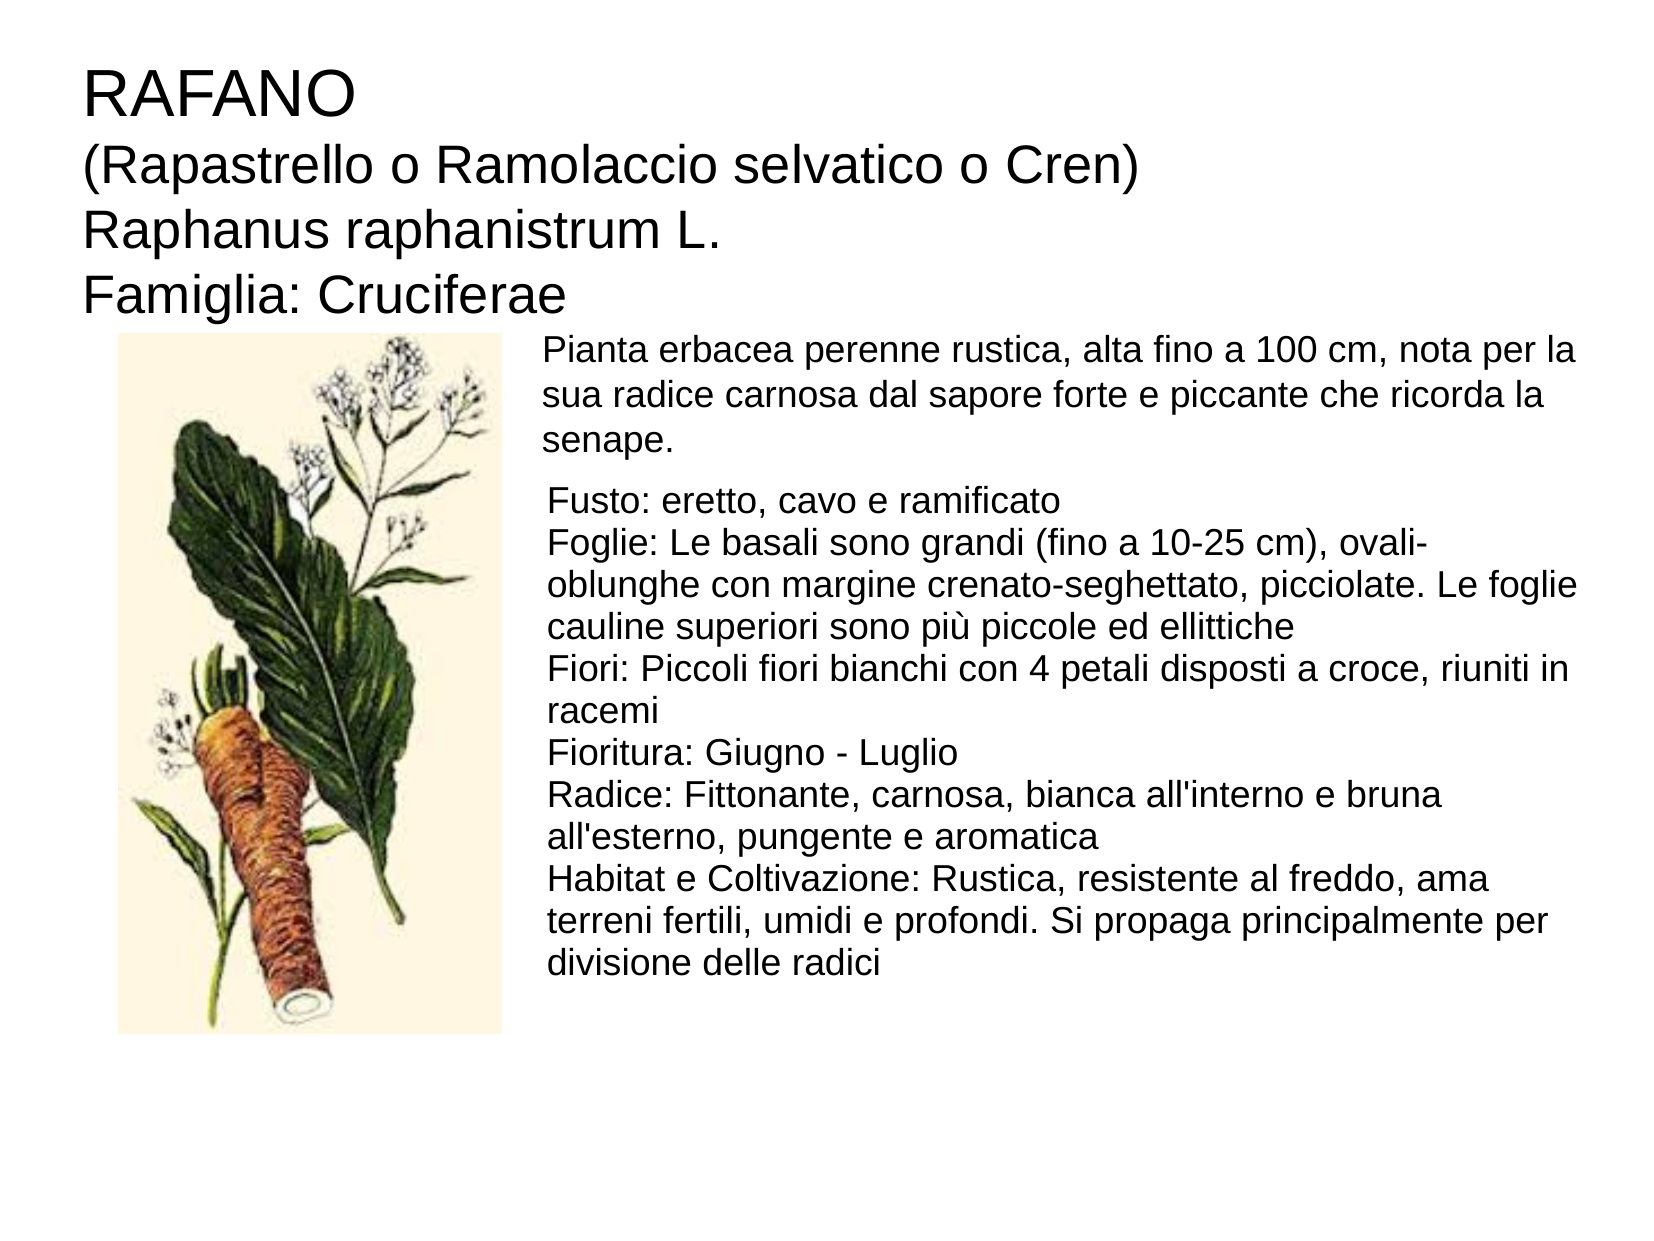

# RAFANO (Rapastrello o Ramolaccio selvatico o Cren) Raphanus raphanistrum L. Famiglia: Cruciferae
 Pianta erbacea perenne rustica, alta fino a 100 cm, nota per la sua radice carnosa dal sapore forte e piccante che ricorda la senape.
Fusto: eretto, cavo e ramificato
Foglie: Le basali sono grandi (fino a 10-25 cm), ovali-oblunghe con margine crenato-seghettato, picciolate. Le foglie cauline superiori sono più piccole ed ellittiche
Fiori: Piccoli fiori bianchi con 4 petali disposti a croce, riuniti in racemi
Fioritura: Giugno - Luglio
Radice: Fittonante, carnosa, bianca all'interno e bruna all'esterno, pungente e aromatica
Habitat e Coltivazione: Rustica, resistente al freddo, ama terreni fertili, umidi e profondi. Si propaga principalmente per divisione delle radici